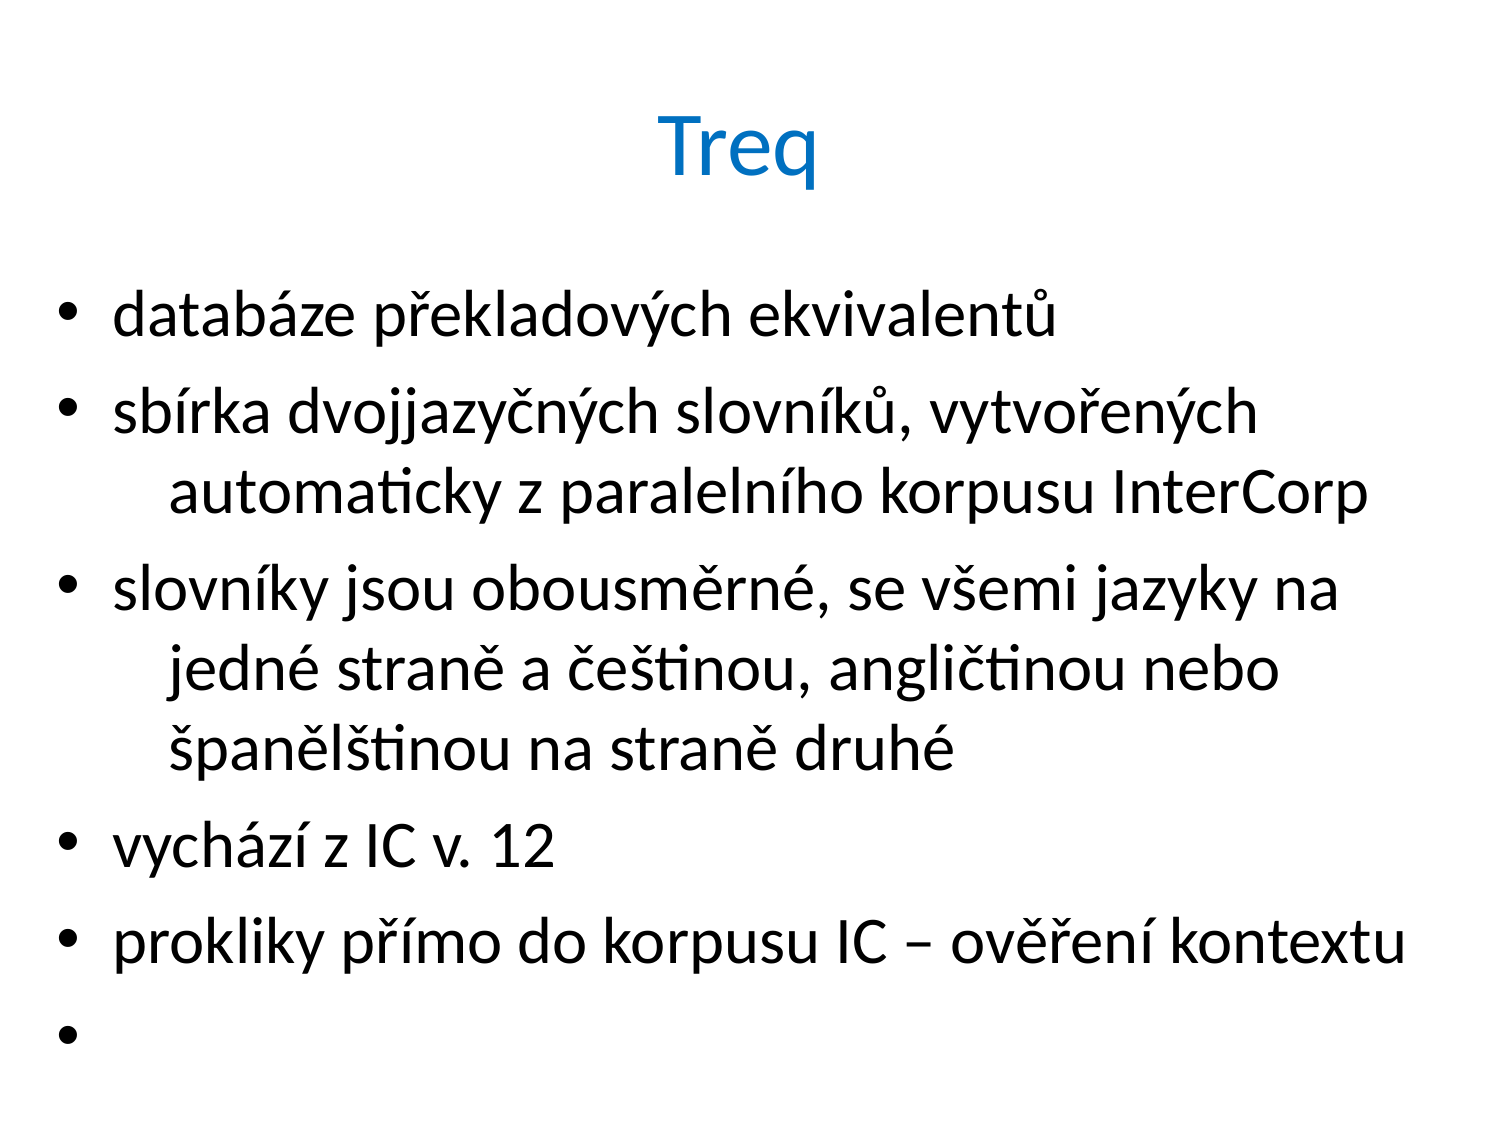

# Treq
databáze překladových ekvivalentů
sbírka dvojjazyčných slovníků, vytvořených automaticky z paralelního korpusu InterCorp
slovníky jsou obousměrné, se všemi jazyky na jedné straně a češtinou, angličtinou nebo španělštinou na straně druhé
vychází z IC v. 12
prokliky přímo do korpusu IC – ověření kontextu